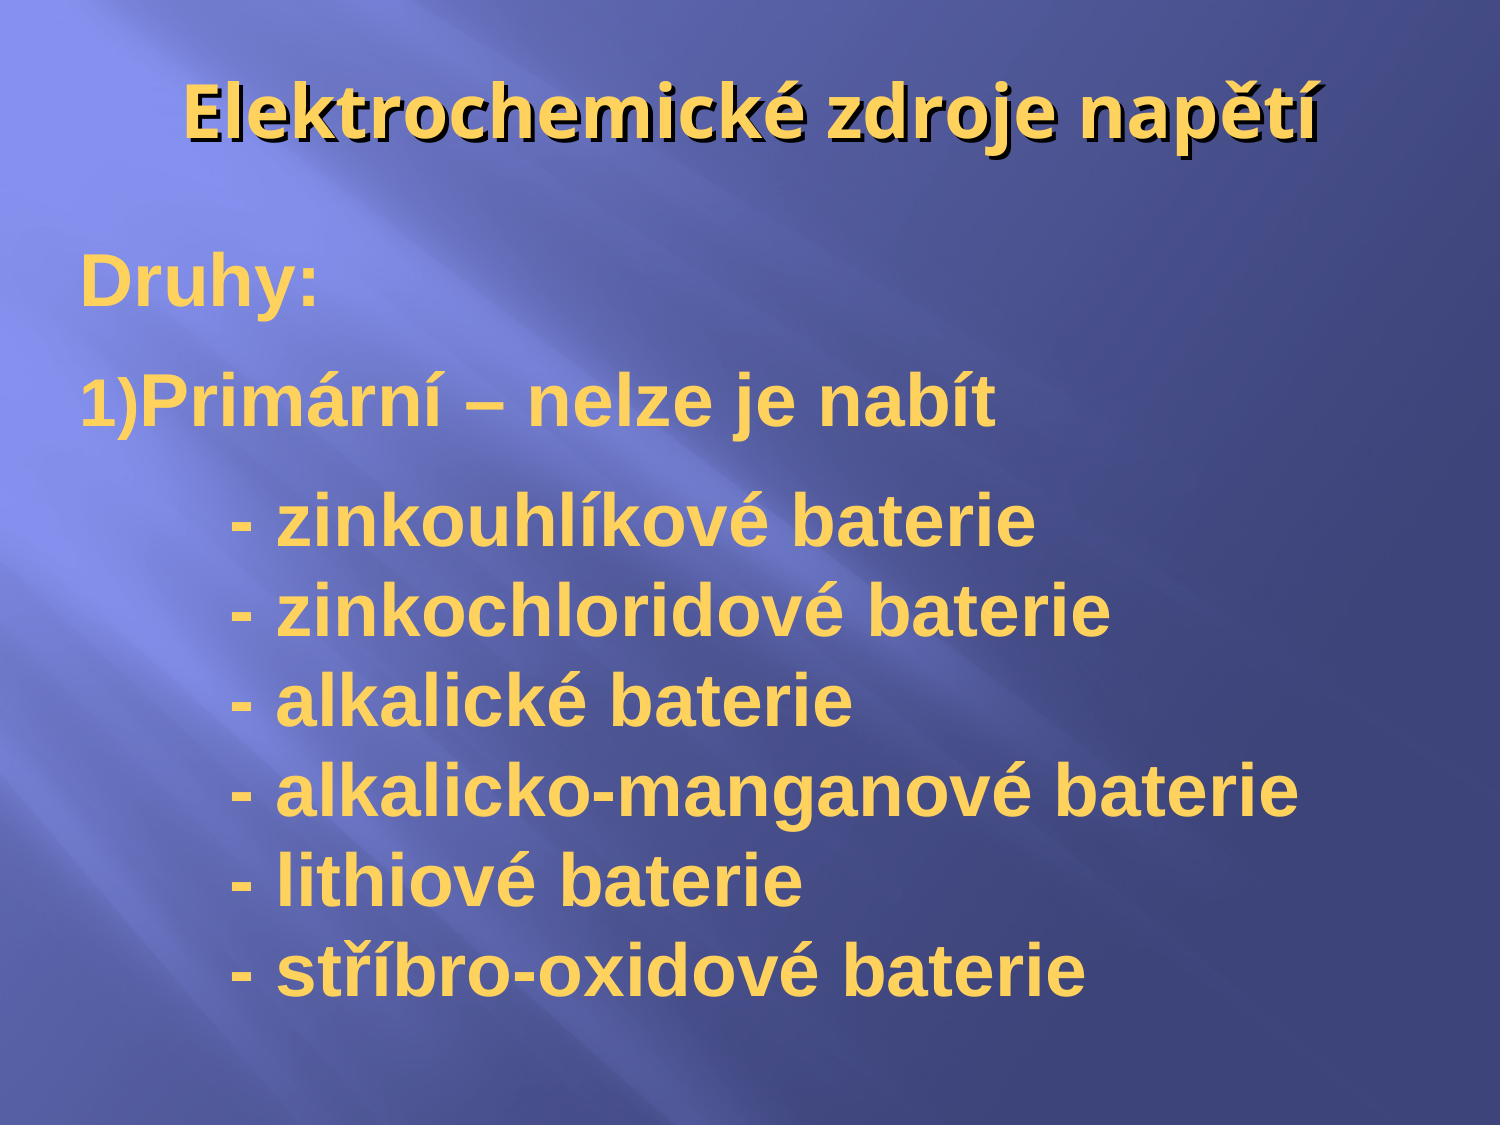

# Elektrochemické zdroje napětí
Druhy:
Primární – nelze je nabít
		- zinkouhlíkové baterie
		- zinkochloridové baterie
		- alkalické baterie
		- alkalicko-manganové baterie
		- lithiové baterie
		- stříbro-oxidové baterie